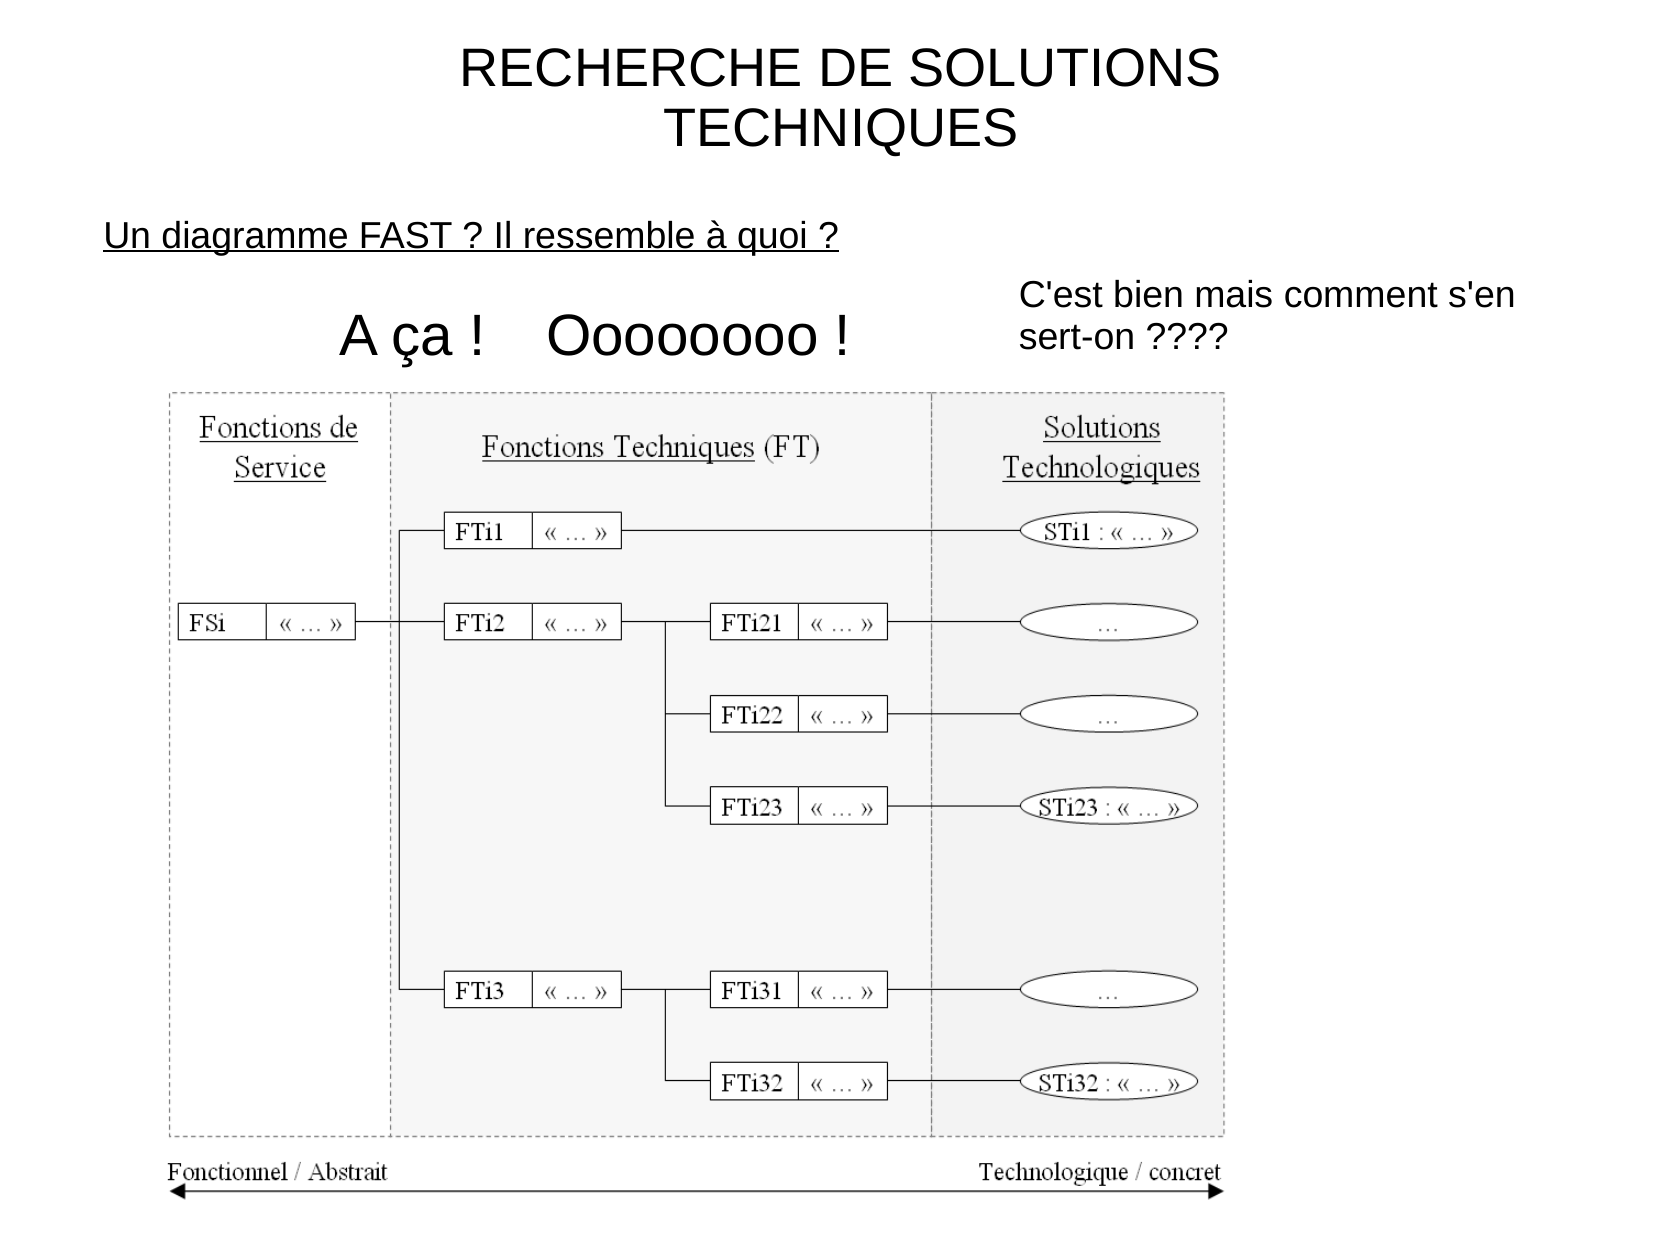

RECHERCHE DE SOLUTIONS TECHNIQUES
Un diagramme FAST ? Il ressemble à quoi ?
C'est bien mais comment s'en
sert-on ????
A ça !
Oooooooo !